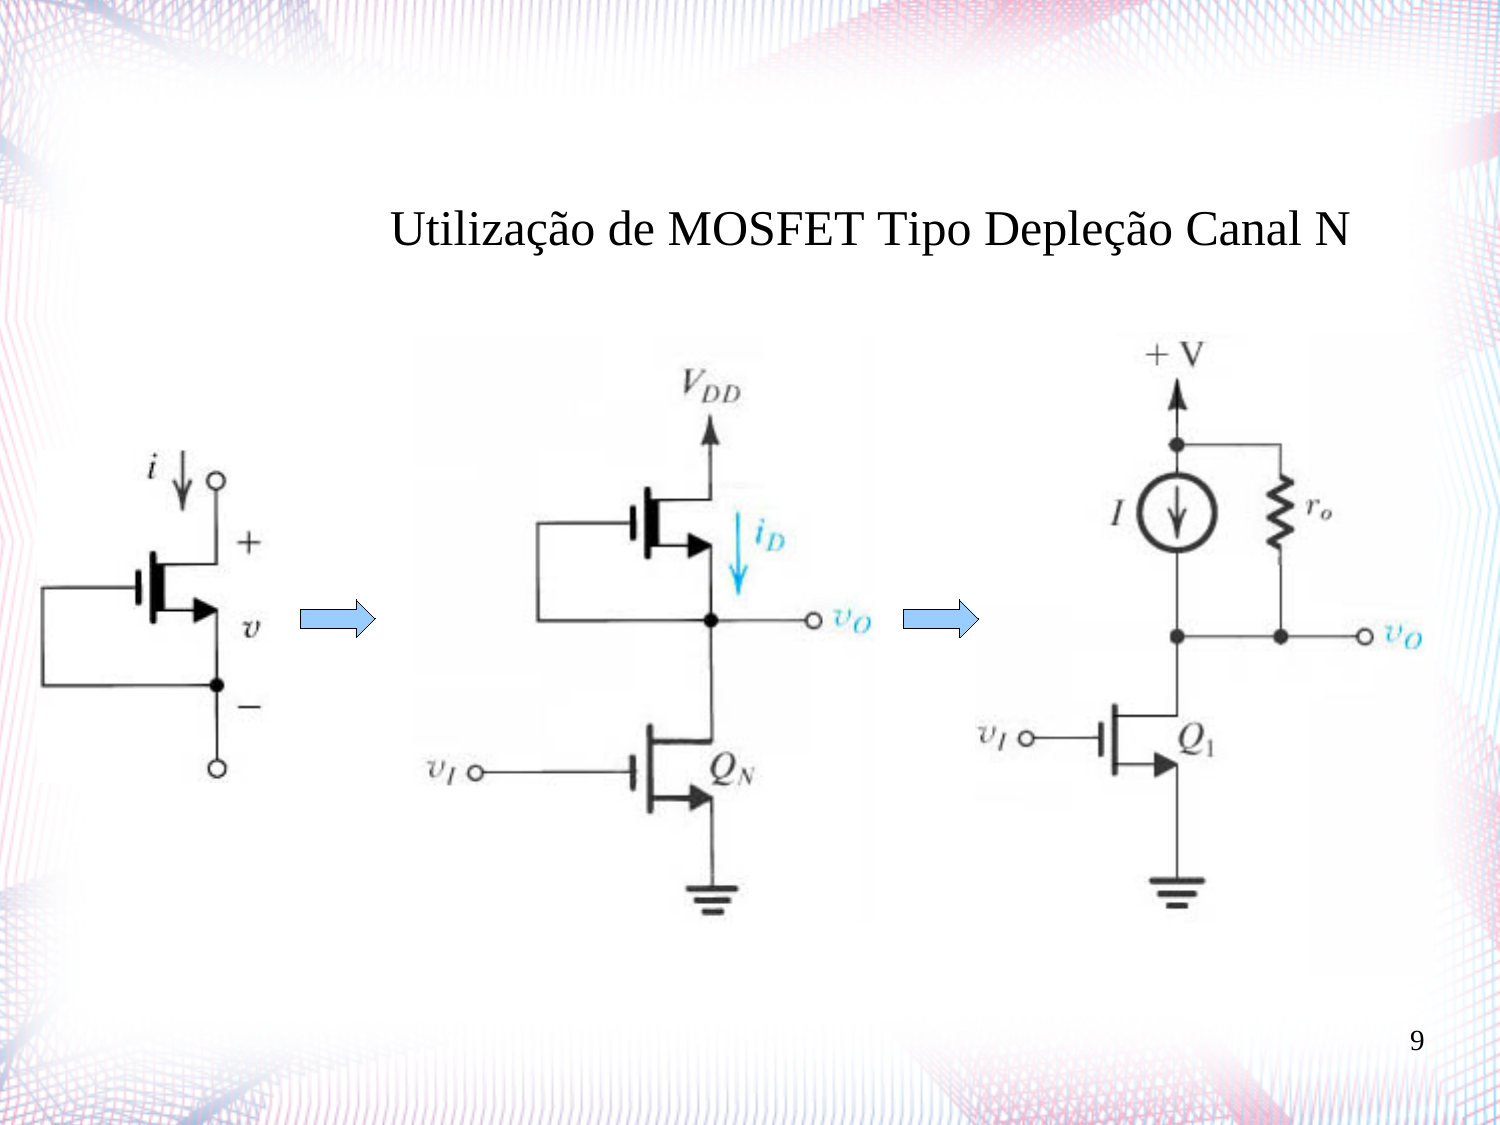

Utilização de MOSFET Tipo Depleção Canal N
9